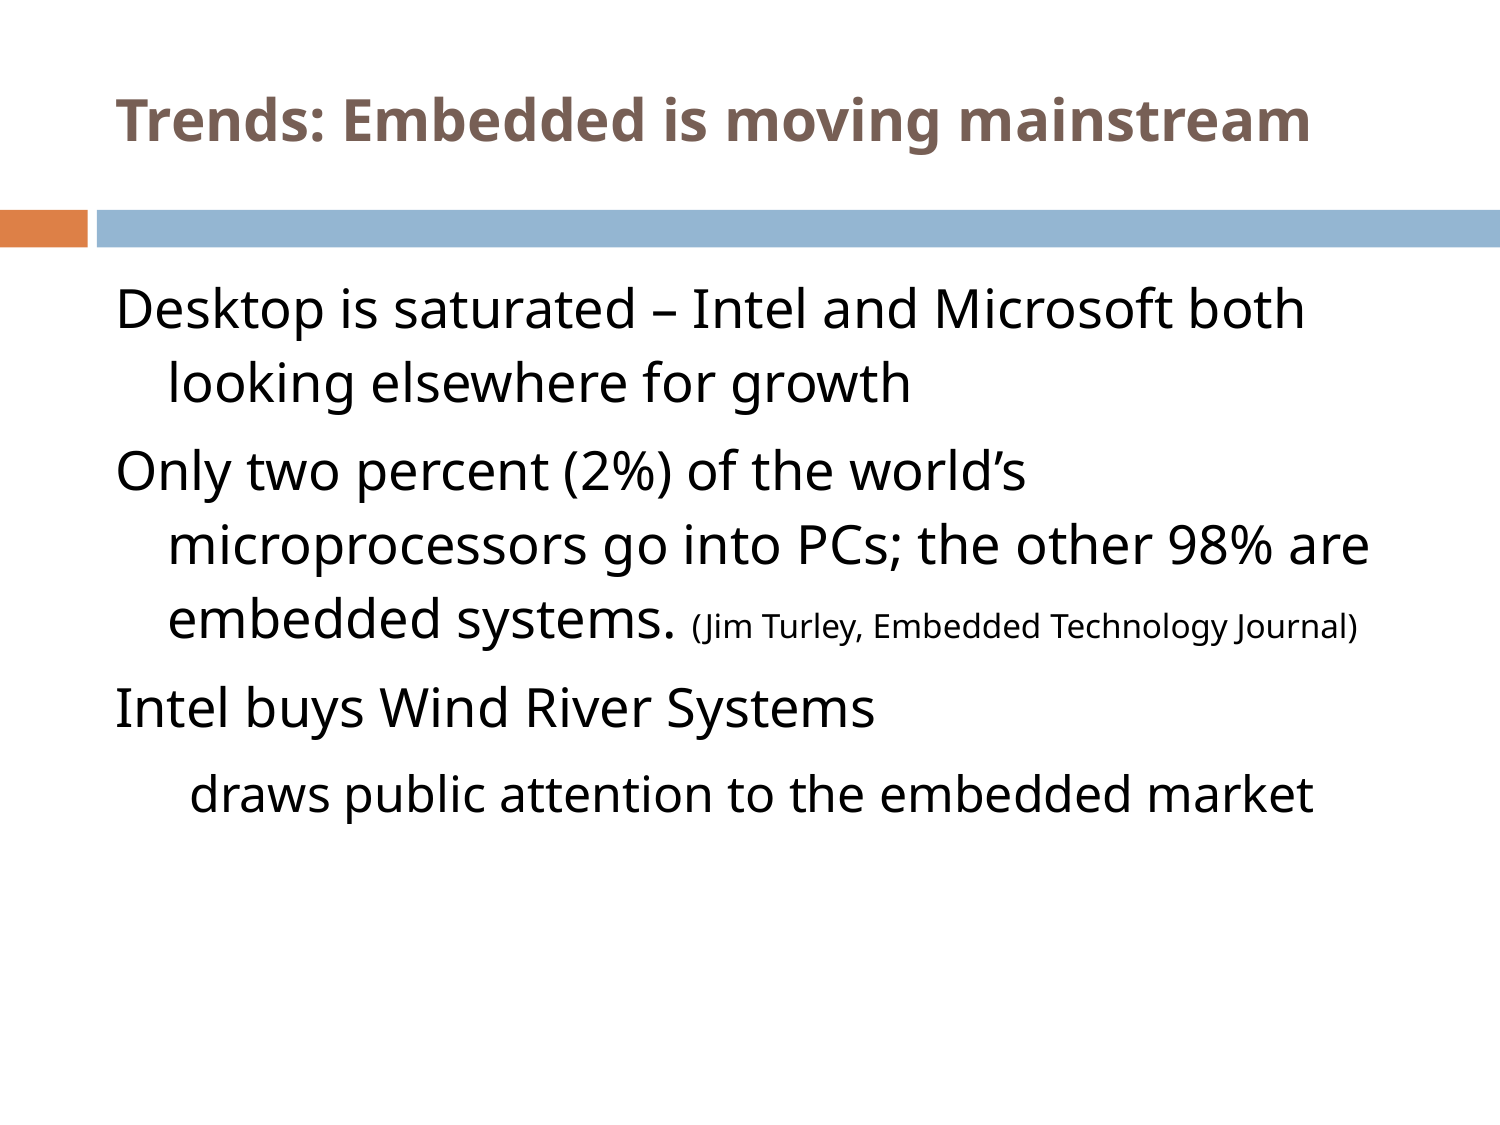

# Trends: Embedded is moving mainstream
Desktop is saturated – Intel and Microsoft both looking elsewhere for growth
Only two percent (2%) of the world’s microprocessors go into PCs; the other 98% are embedded systems. (Jim Turley, Embedded Technology Journal)
Intel buys Wind River Systems
 draws public attention to the embedded market